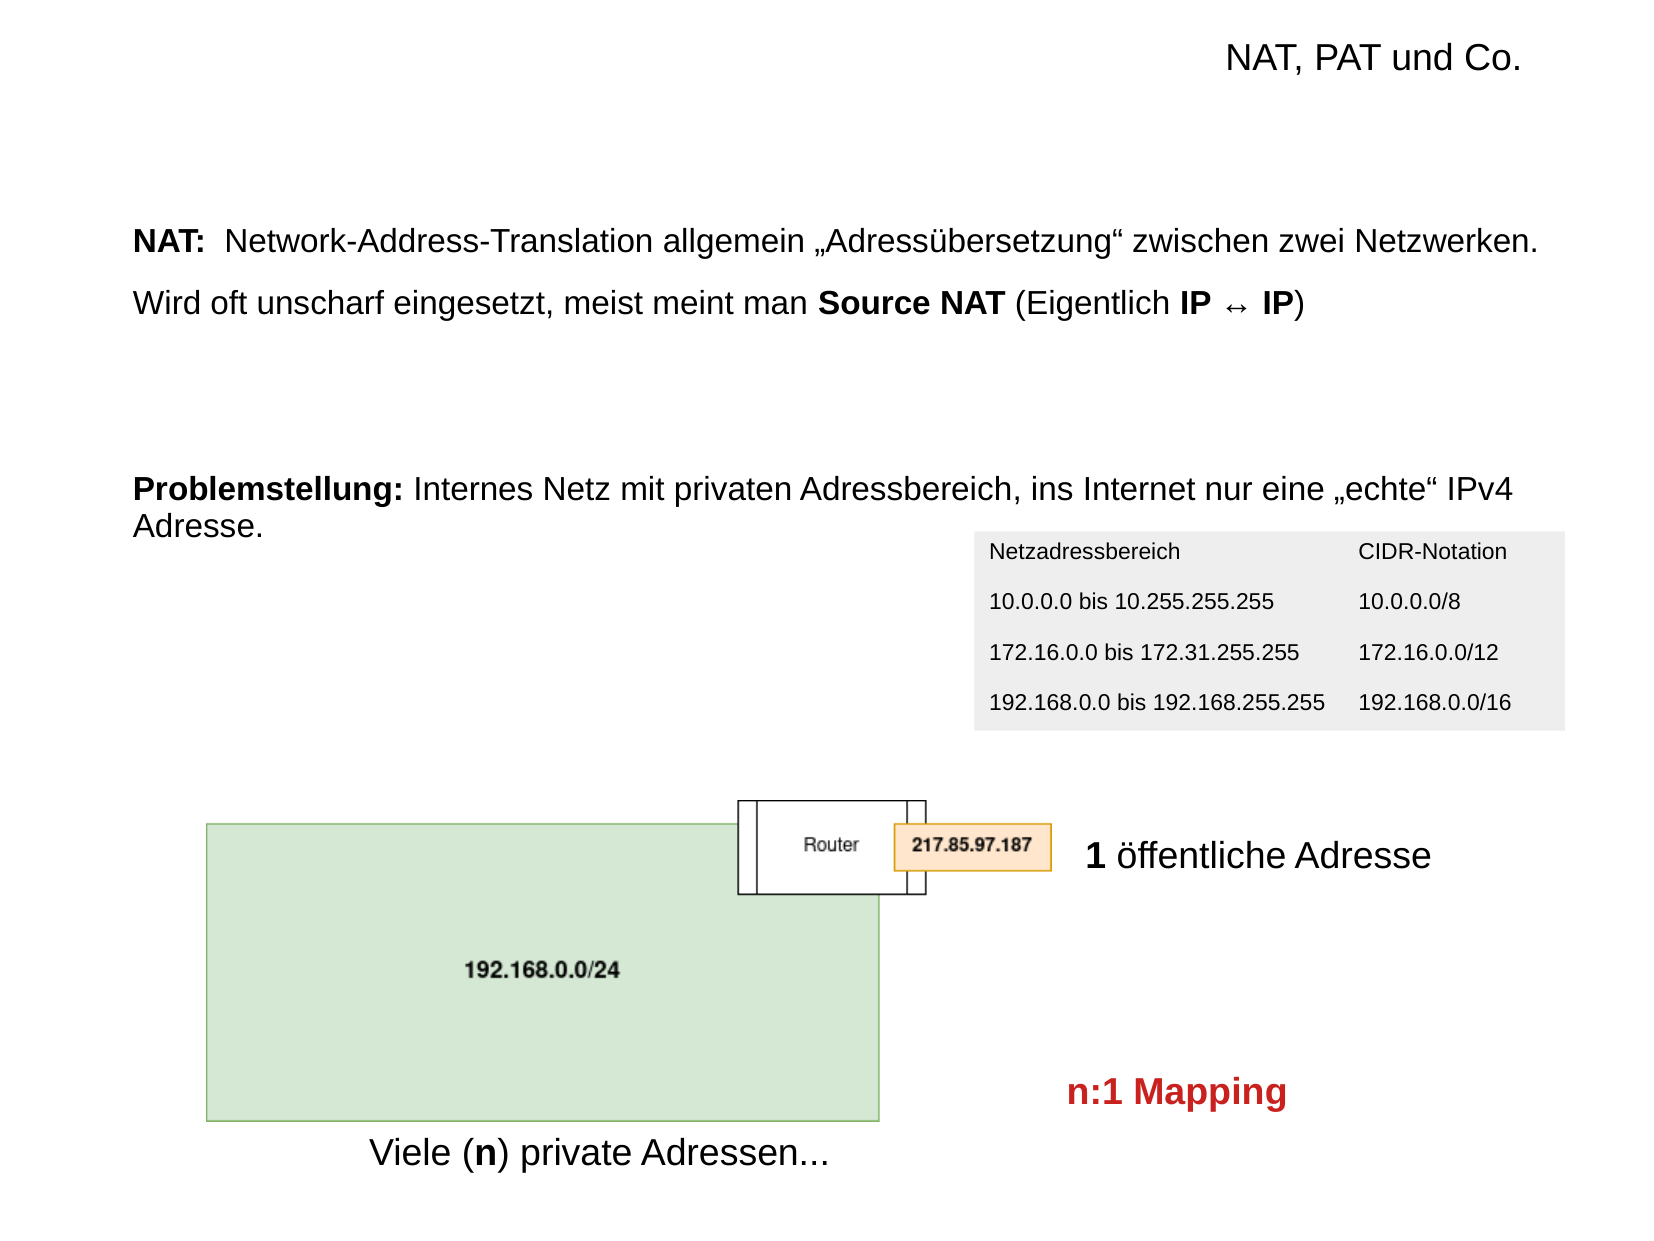

NAT, PAT und Co.
NAT: Network-Address-Translation allgemein „Adressübersetzung“ zwischen zwei Netzwerken.
Wird oft unscharf eingesetzt, meist meint man Source NAT (Eigentlich IP ↔ IP)
Problemstellung: Internes Netz mit privaten Adressbereich, ins Internet nur eine „echte“ IPv4 Adresse.
Netzadressbereich 			CIDR-Notation
10.0.0.0 bis 10.255.255.255 		10.0.0.0/8
172.16.0.0 bis 172.31.255.255 	172.16.0.0/12
192.168.0.0 bis 192.168.255.255	192.168.0.0/16
1 öffentliche Adresse
n:1 Mapping
Viele (n) private Adressen...